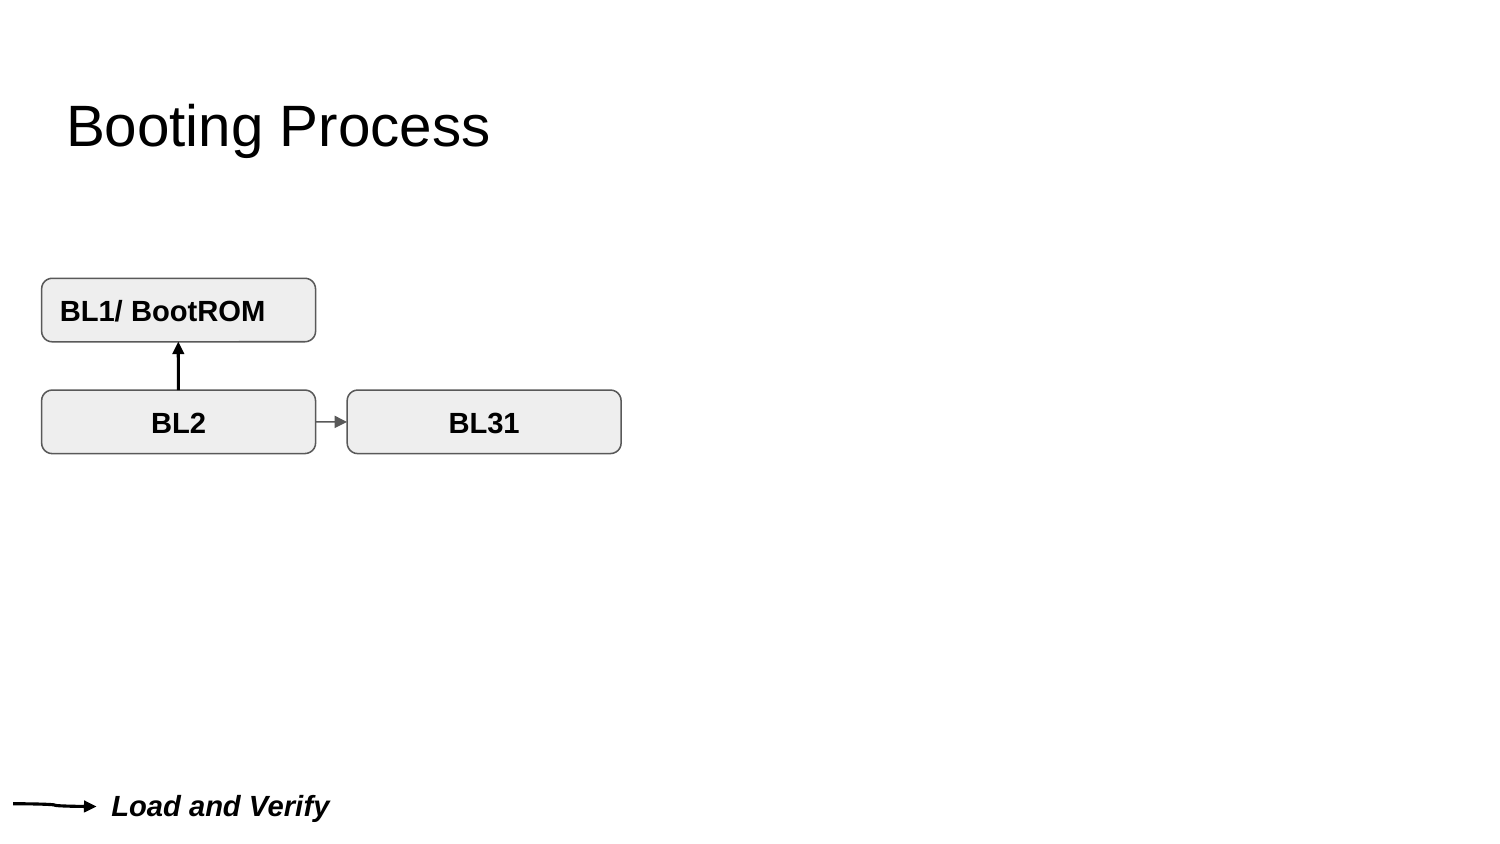

# Booting Process
BL1/ BootROM
BL2
BL31
Load and Verify